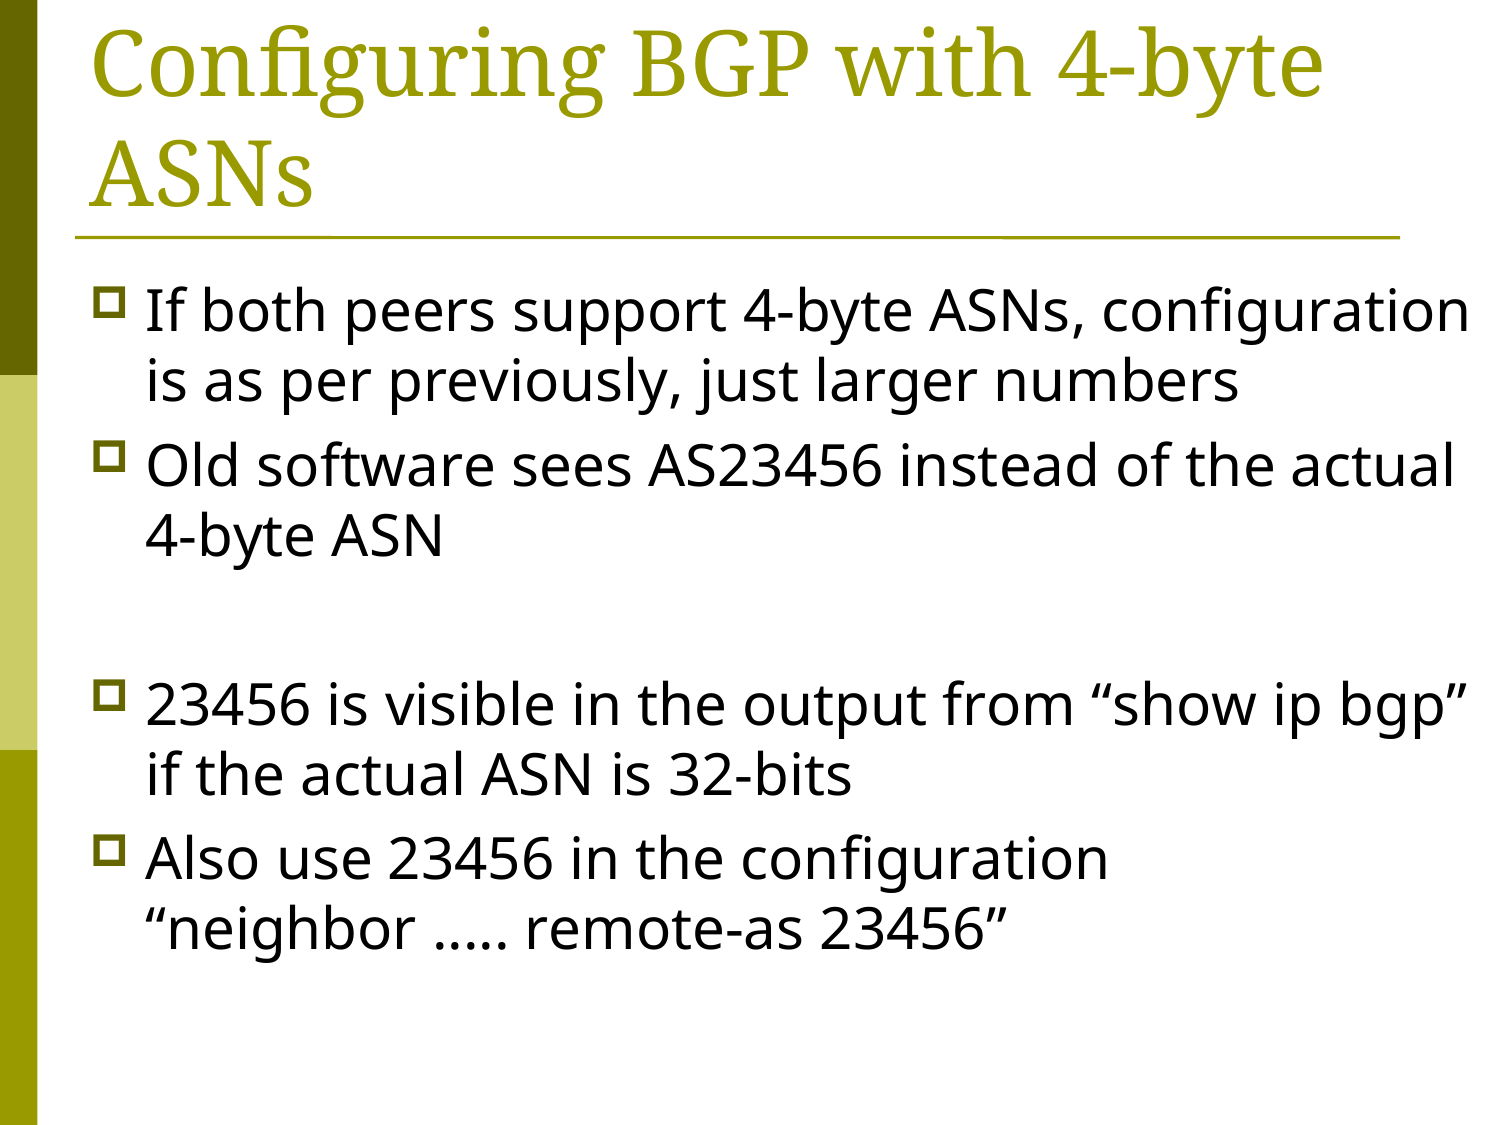

# Configuring BGP with 4-byte ASNs
If both peers support 4-byte ASNs, configuration is as per previously, just larger numbers
Old software sees AS23456 instead of the actual 4-byte ASN
23456 is visible in the output from “show ip bgp” if the actual ASN is 32-bits
Also use 23456 in the configuration “neighbor ..... remote-as 23456”